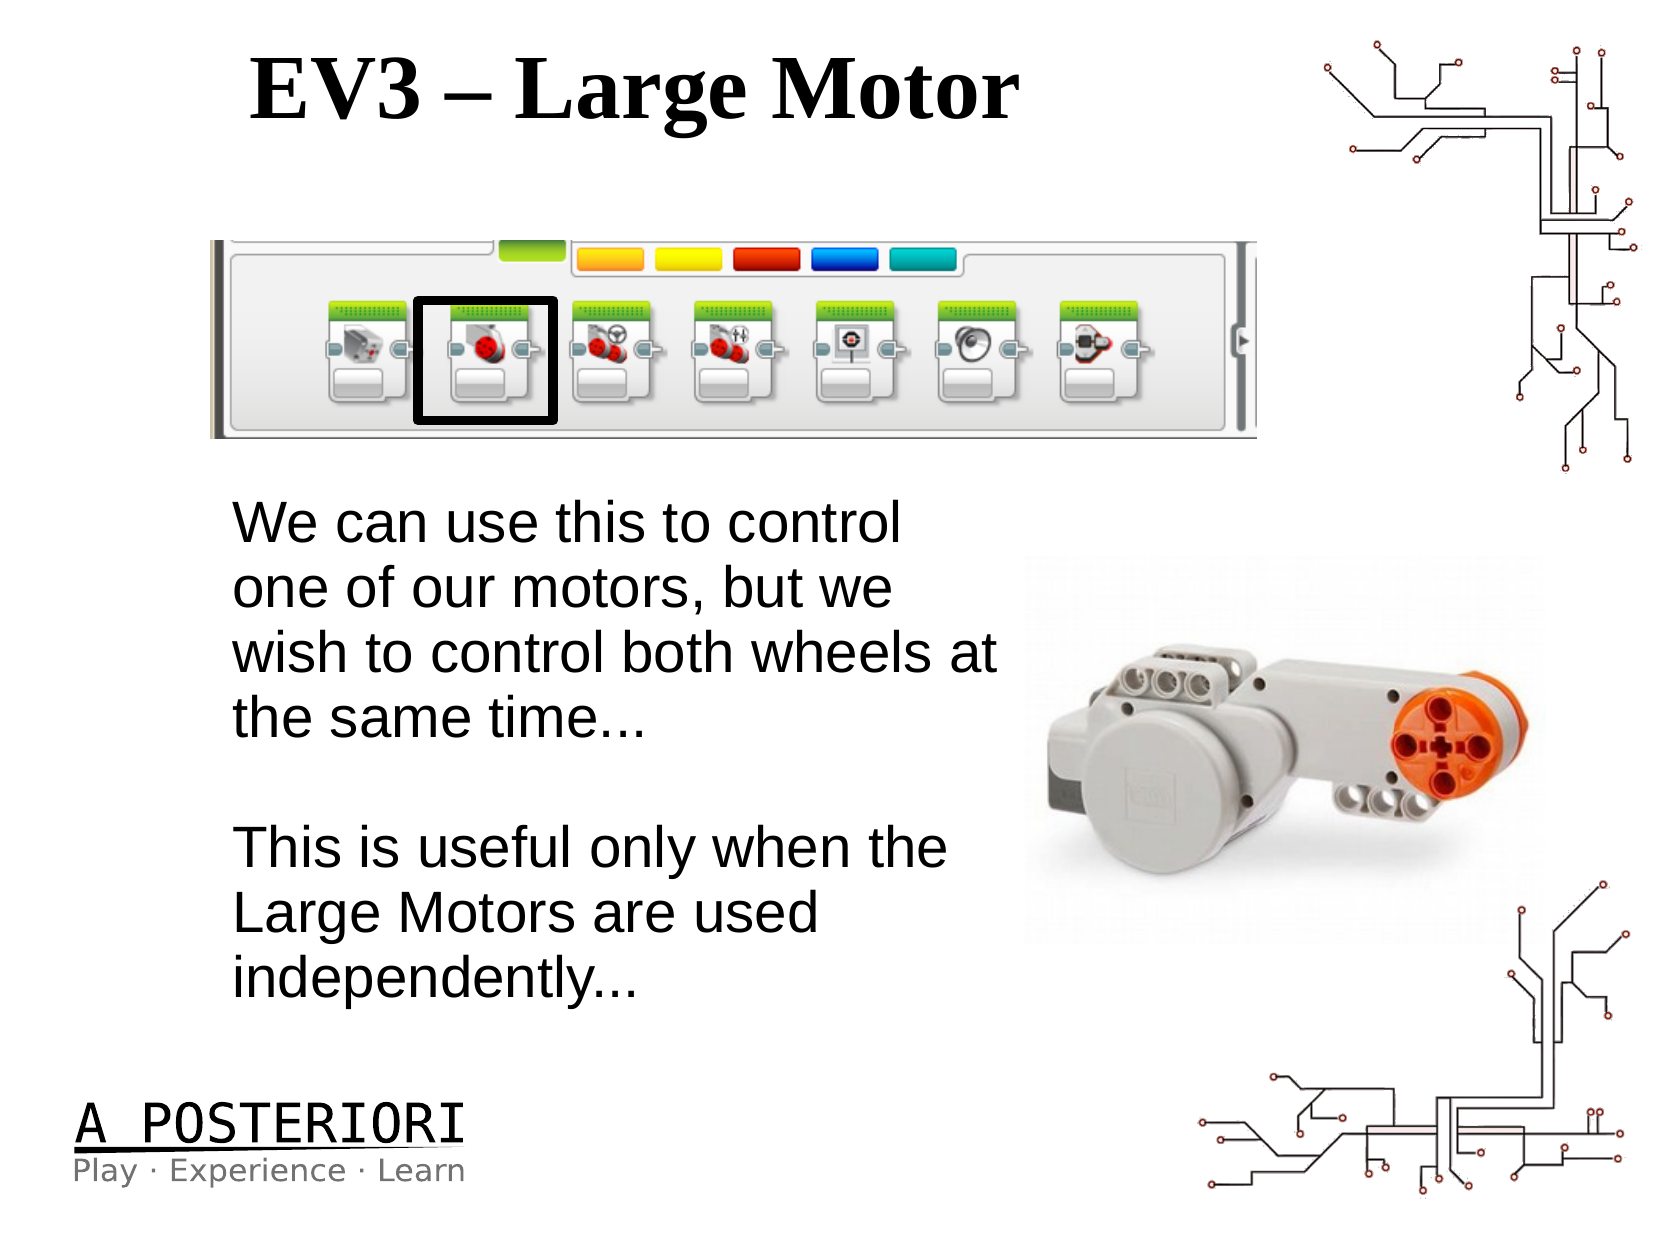

# EV3 – Large Motor
We can use this to control one of our motors, but we wish to control both wheels at the same time...
This is useful only when the Large Motors are used independently...